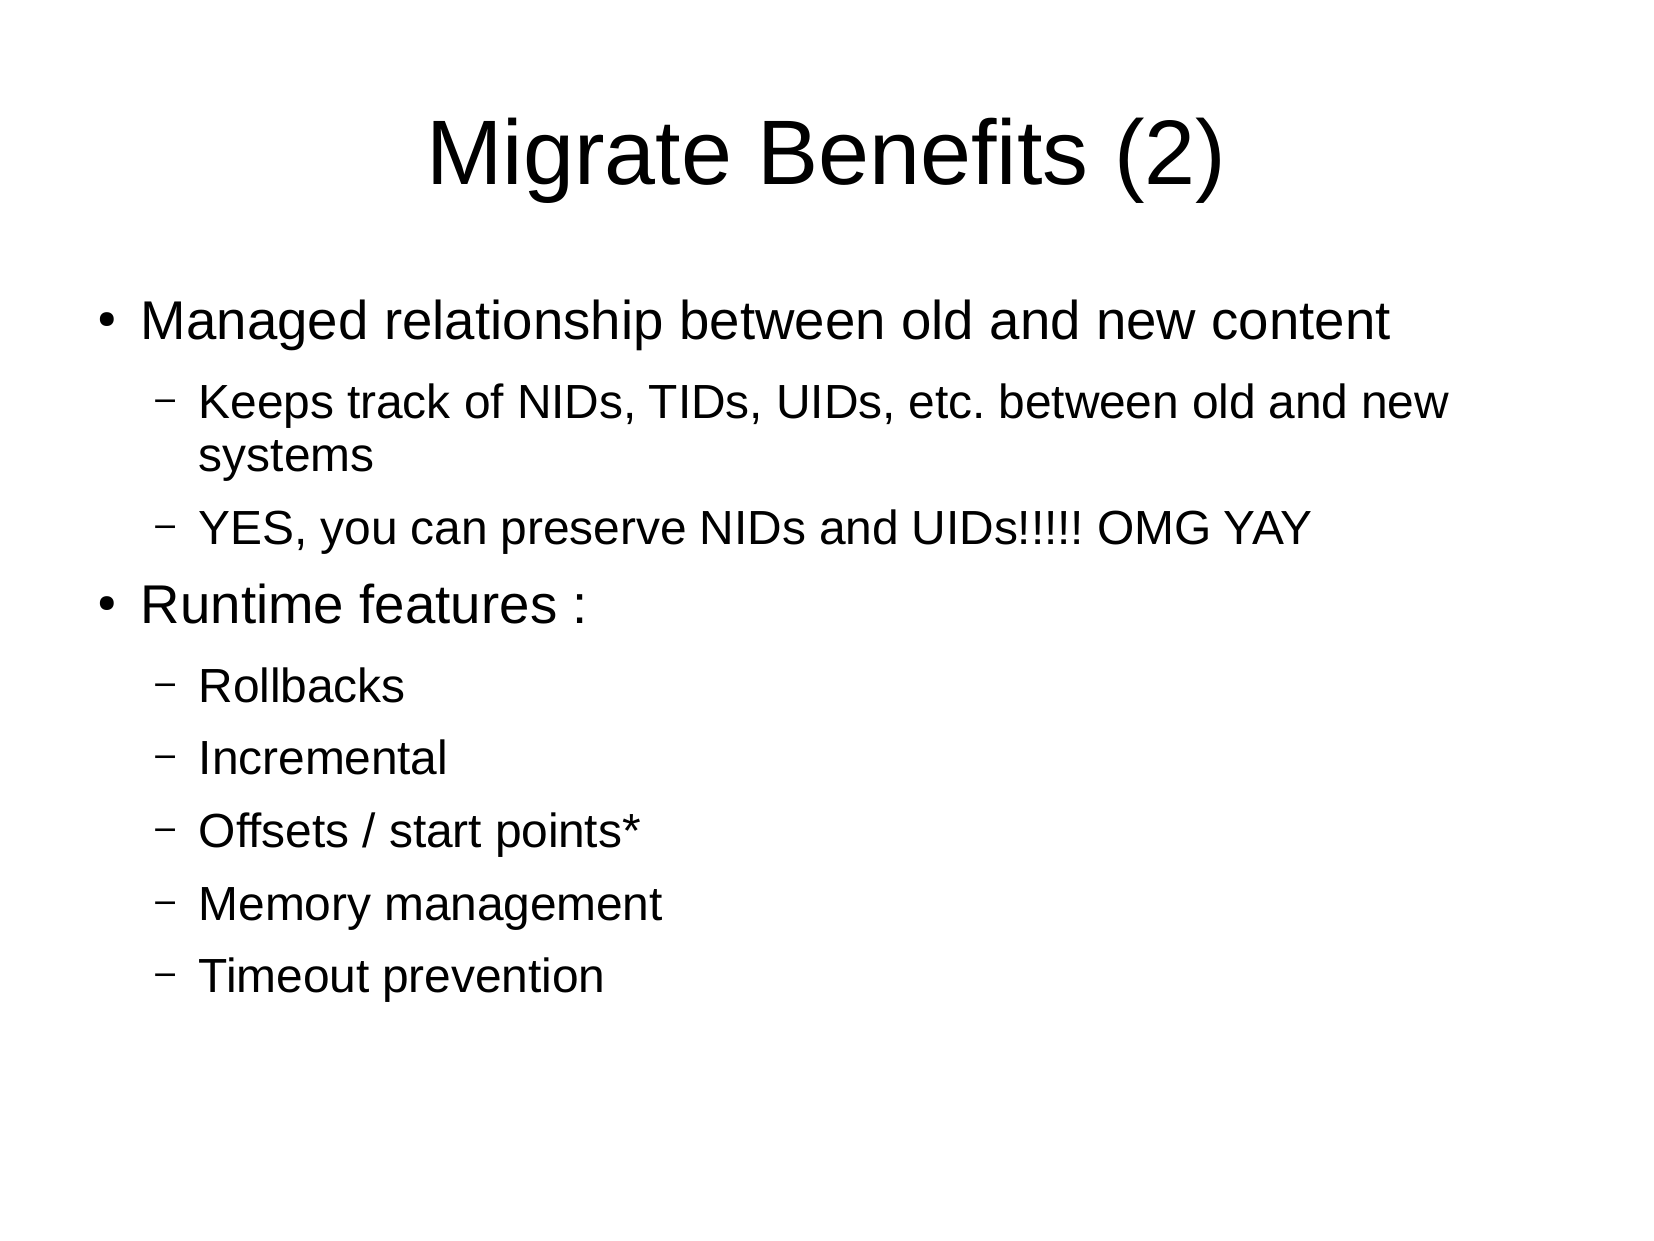

# Migrate Benefits (2)
Managed relationship between old and new content
Keeps track of NIDs, TIDs, UIDs, etc. between old and new systems
YES, you can preserve NIDs and UIDs!!!!! OMG YAY
Runtime features :
Rollbacks
Incremental
Offsets / start points*
Memory management
Timeout prevention